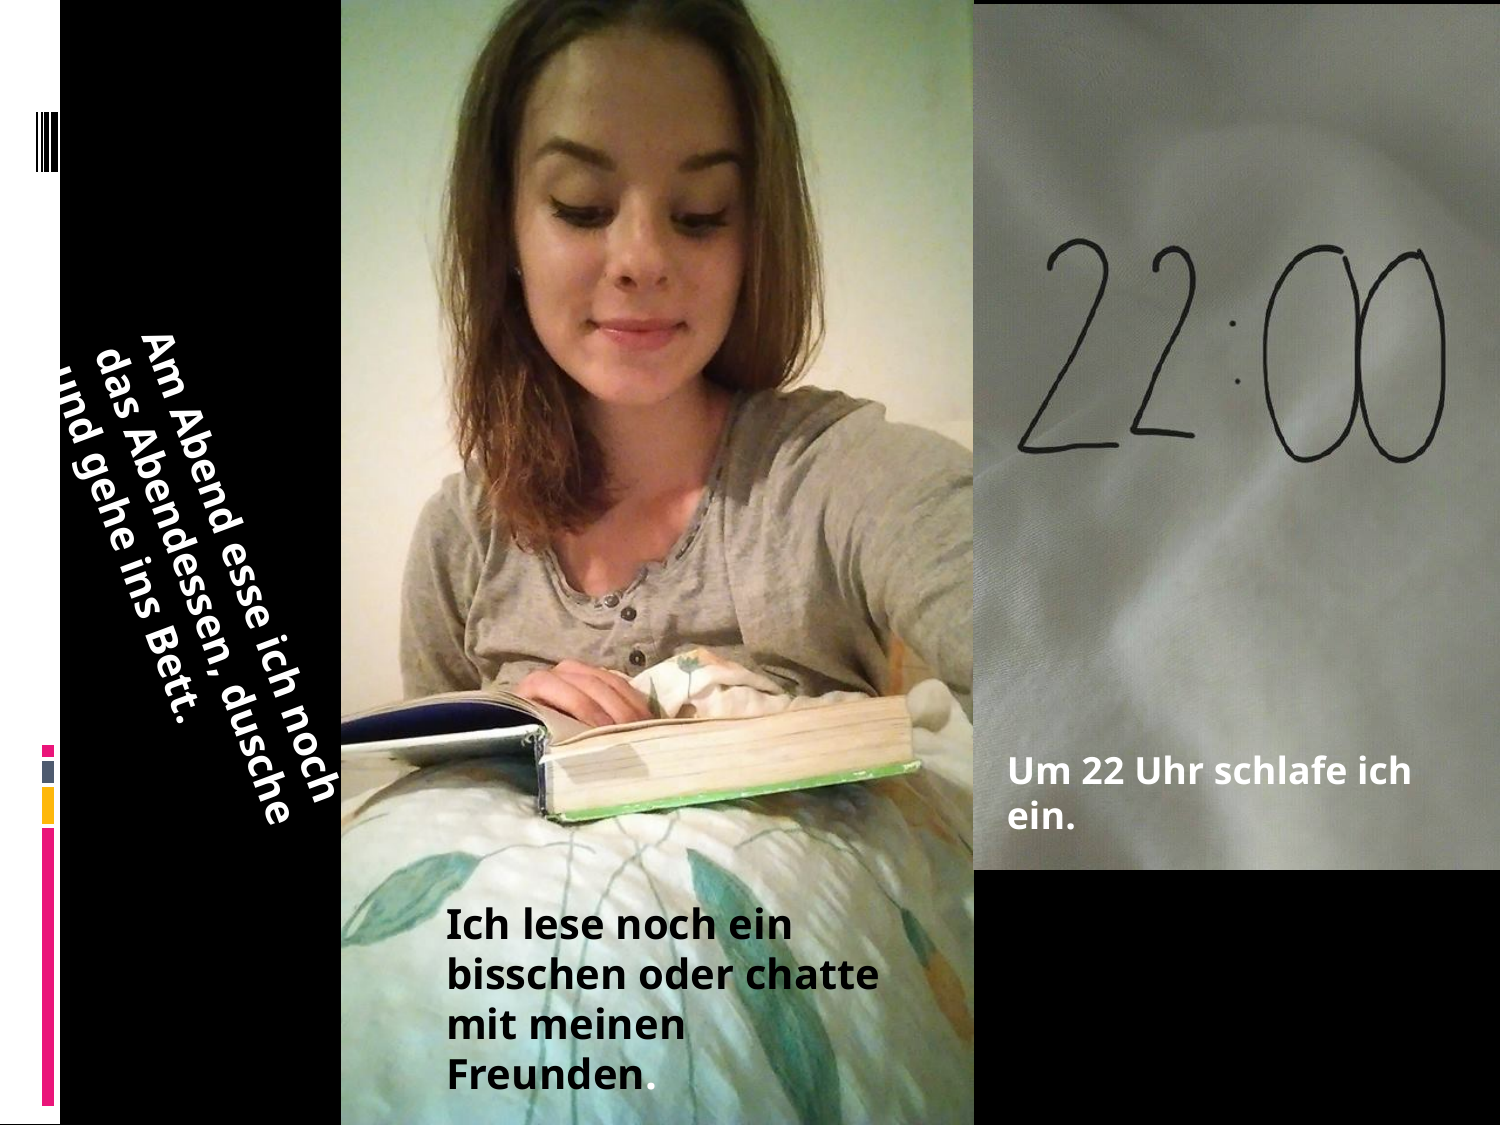

Am Abend esse ich noch das Abendessen, dusche und gehe ins Bett.
Um 22 Uhr schlafe ich ein.
Ich lese noch ein bisschen oder chatte mit meinen Freunden.